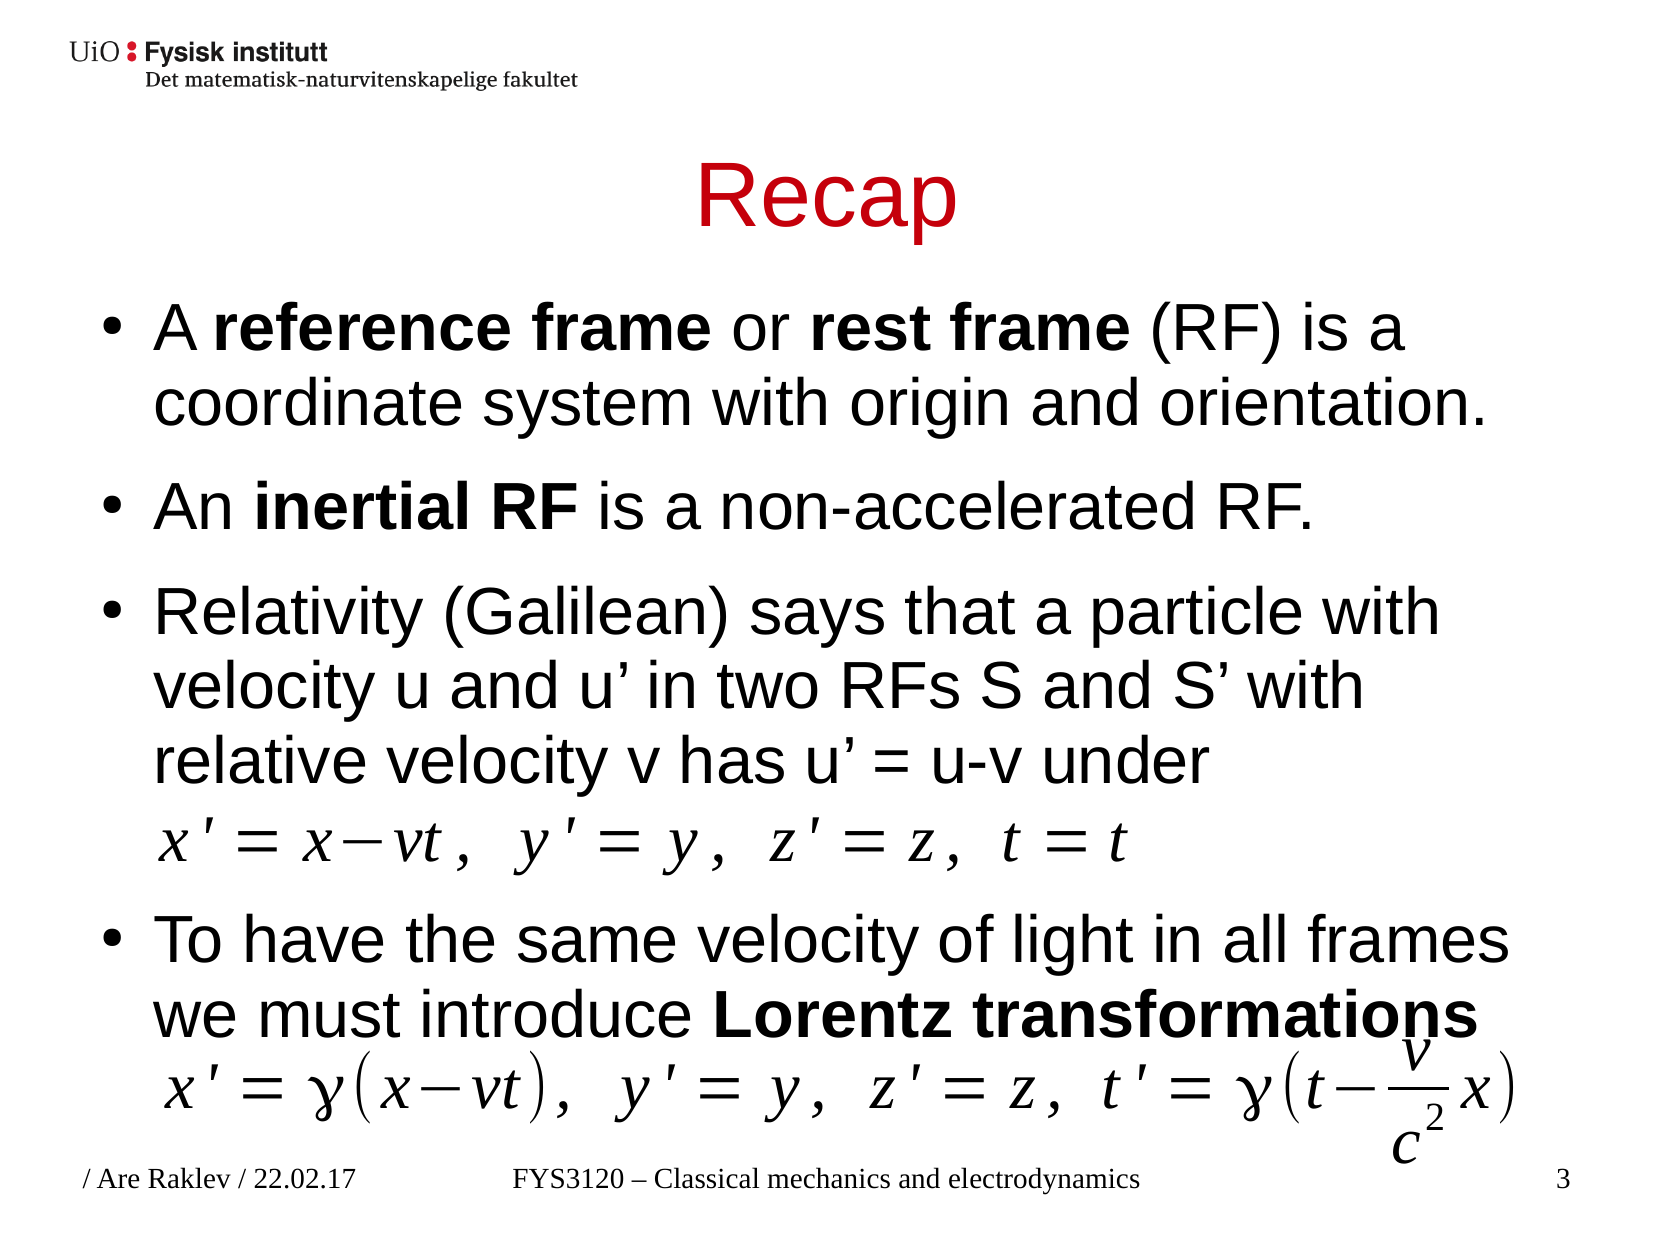

# Recap
A reference frame or rest frame (RF) is a coordinate system with origin and orientation.
An inertial RF is a non-accelerated RF.
Relativity (Galilean) says that a particle with velocity u and u’ in two RFs S and S’ with relative velocity v has u’ = u-v under
To have the same velocity of light in all frames we must introduce Lorentz transformations
/ Are Raklev / 22.02.17
FYS3120 – Classical mechanics and electrodynamics
3